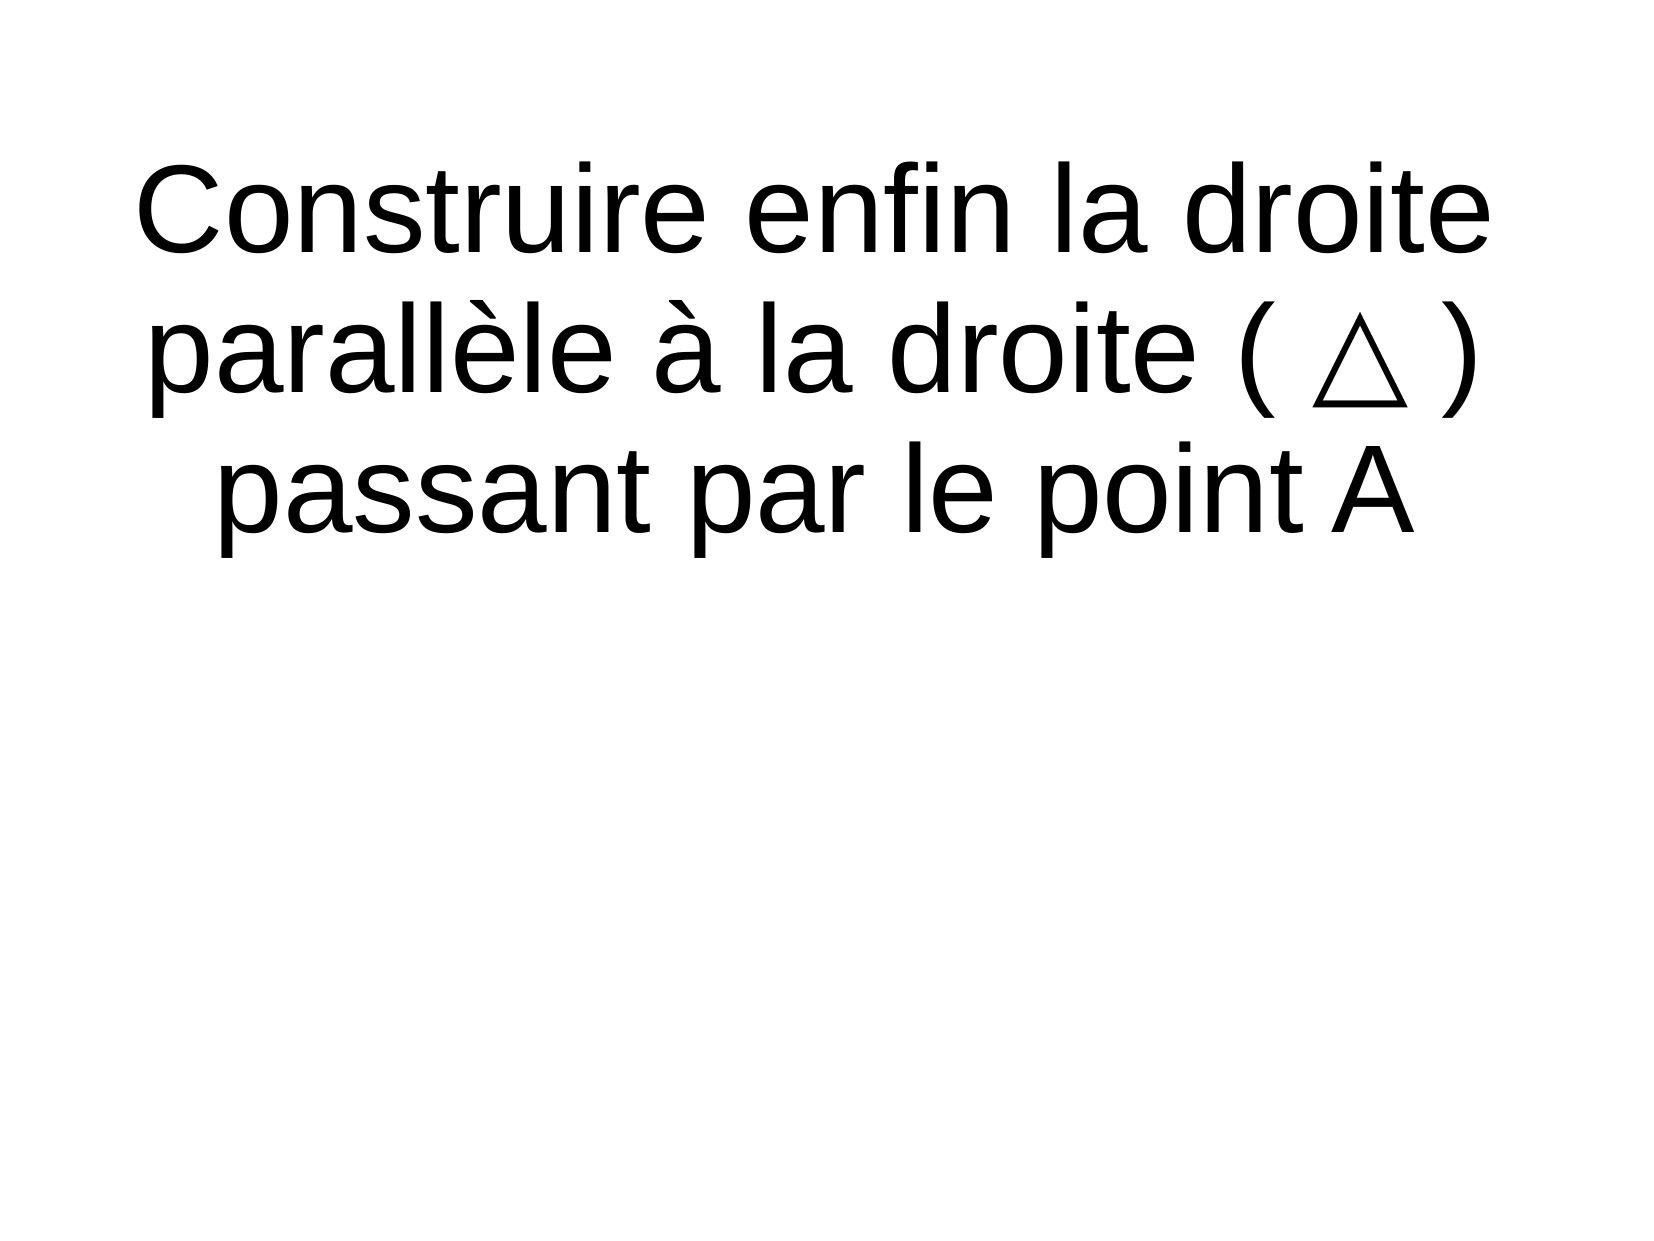

# Construire enfin la droite parallèle à la droite ( △ ) passant par le point A